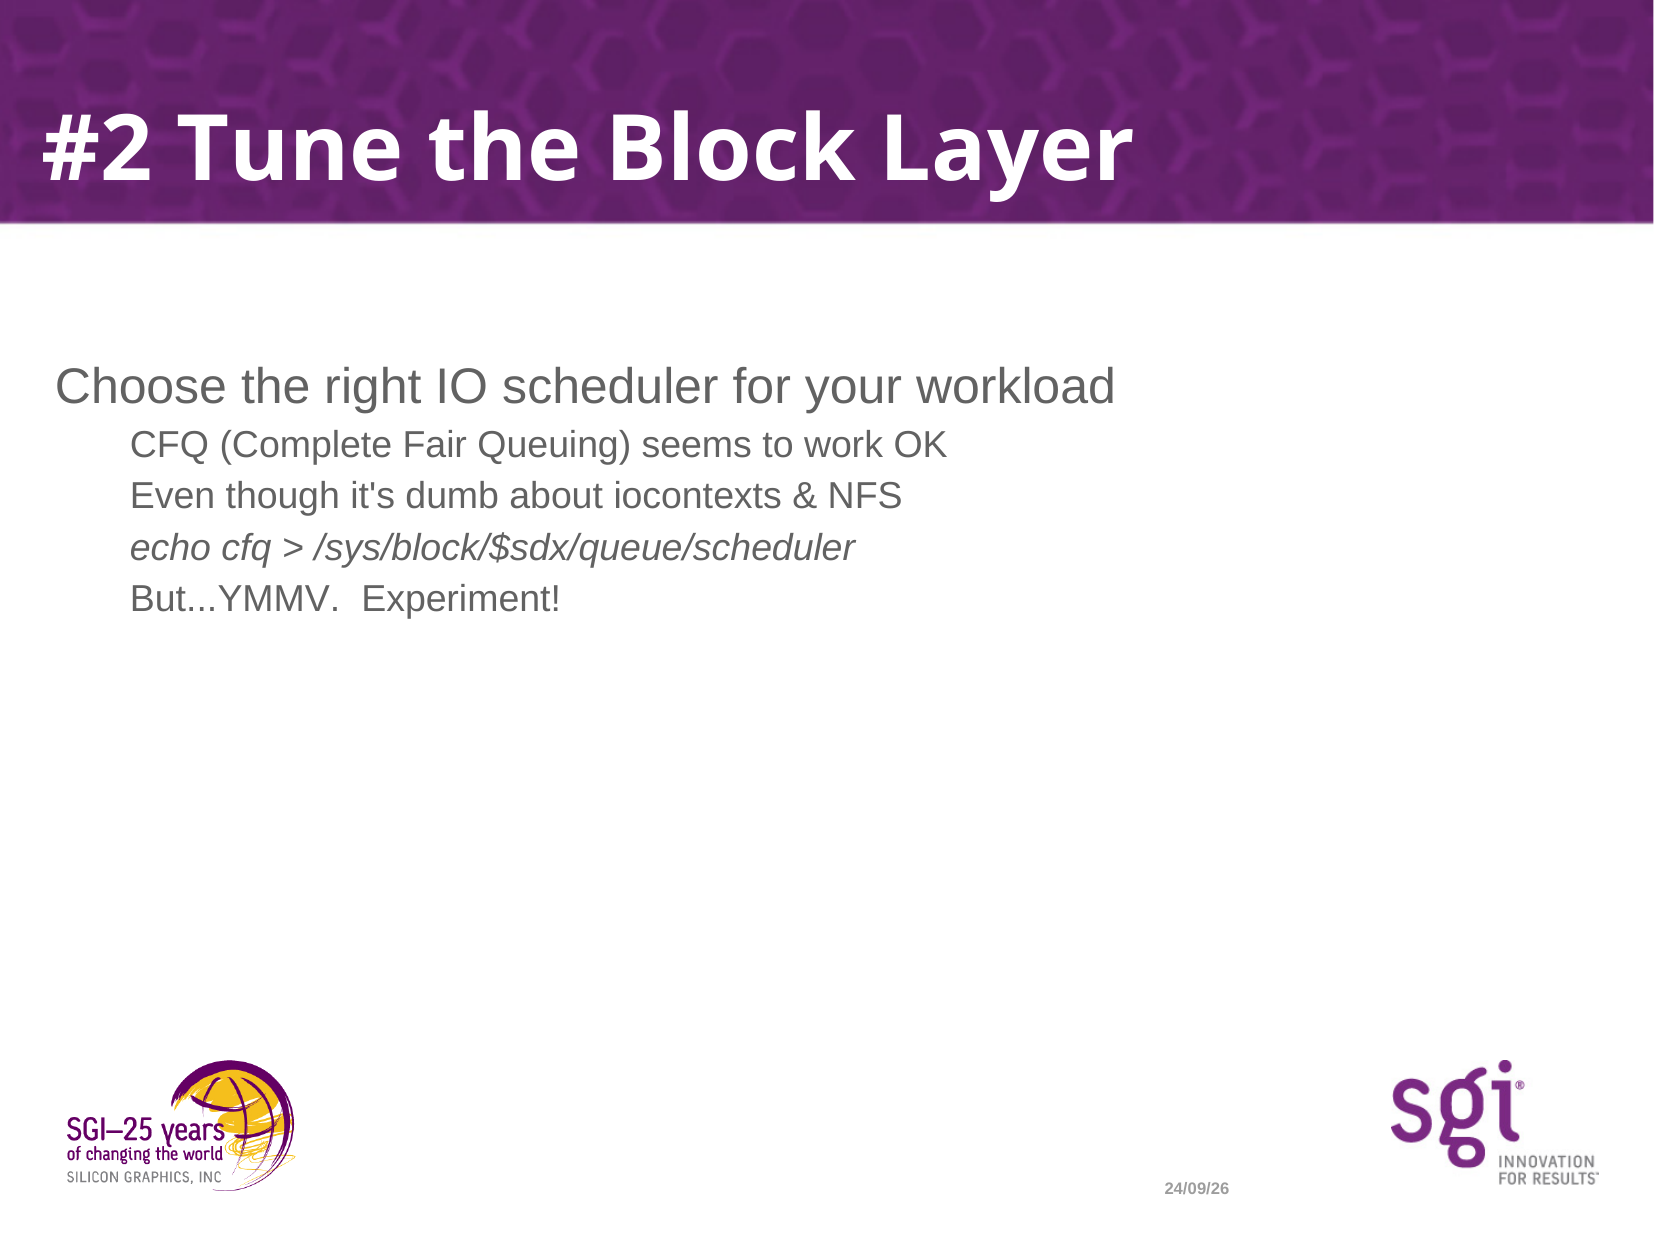

# #2 Tune the Block Layer
Choose the right IO scheduler for your workload
CFQ (Complete Fair Queuing) seems to work OK
Even though it's dumb about iocontexts & NFS
echo cfq > /sys/block/$sdx/queue/scheduler
But...YMMV. Experiment!